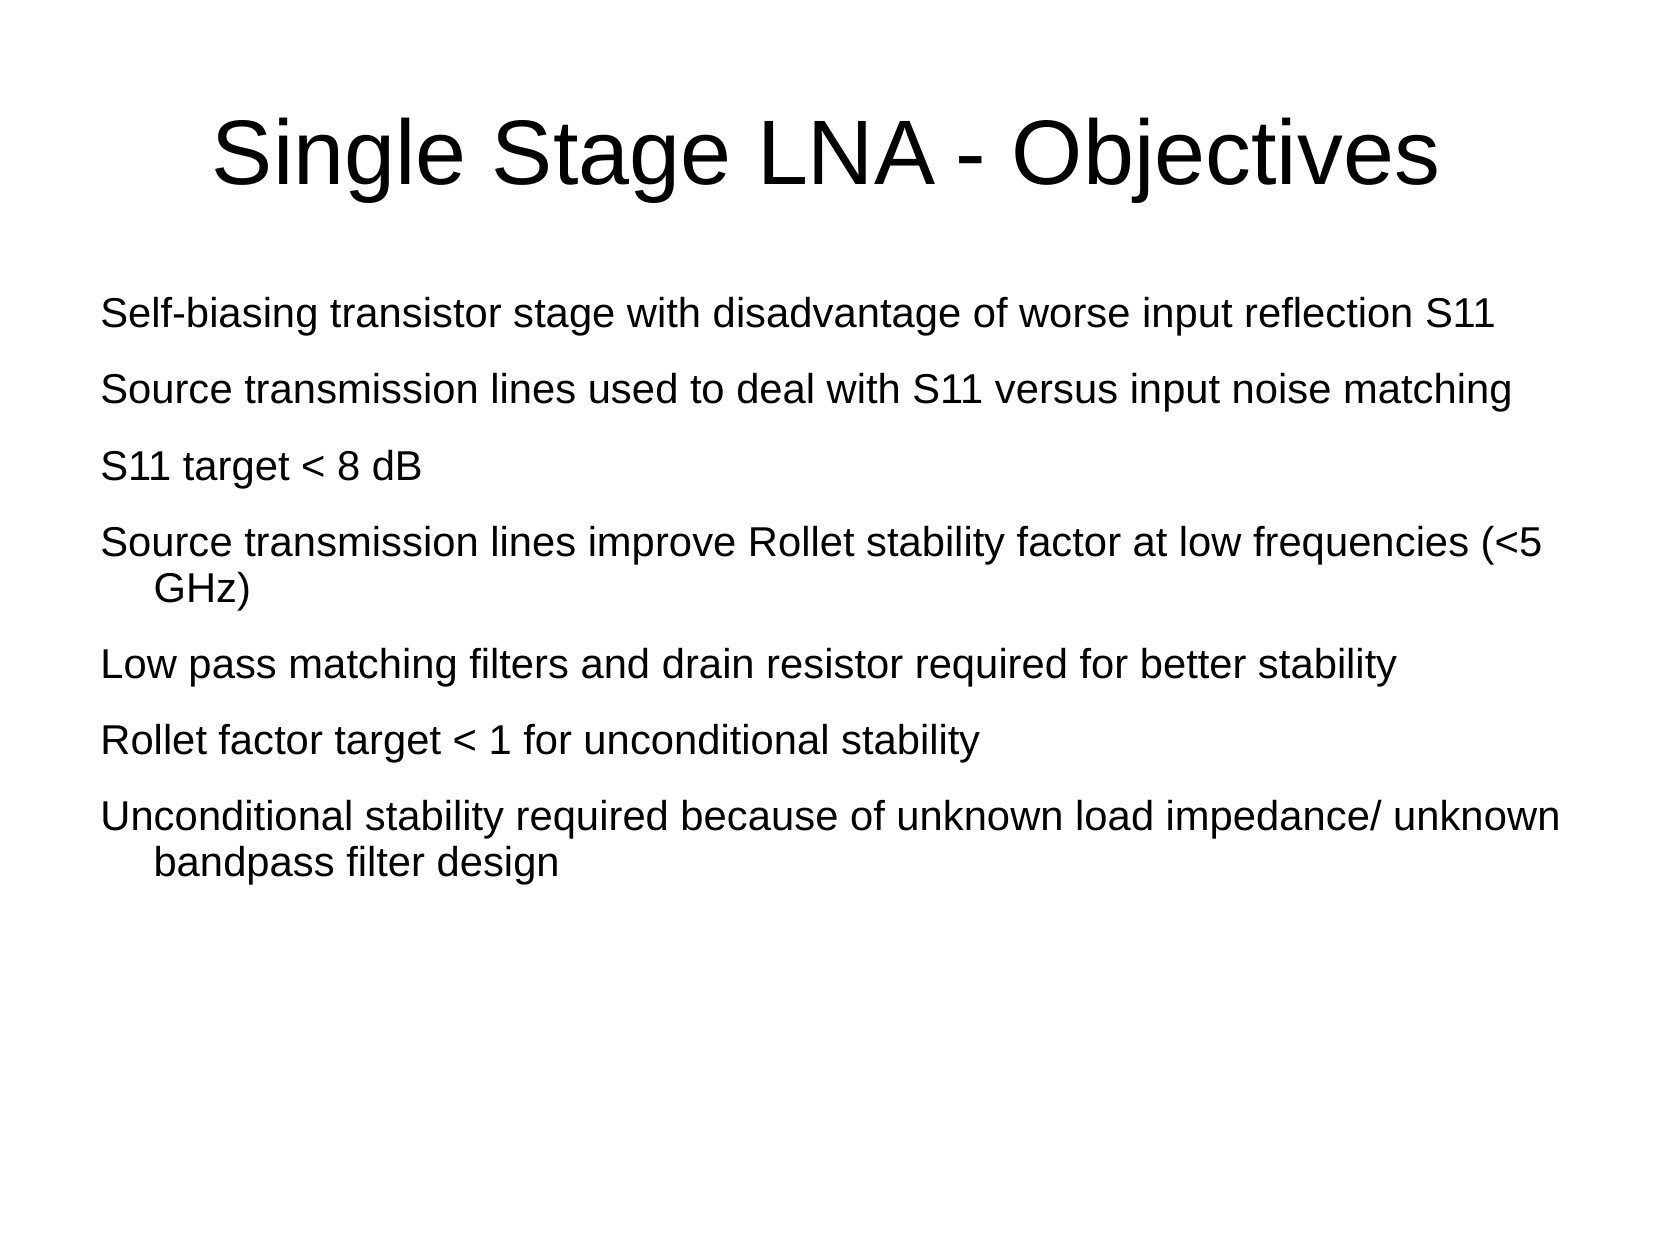

# Single Stage LNA - Objectives
Self-biasing transistor stage with disadvantage of worse input reflection S11
Source transmission lines used to deal with S11 versus input noise matching
S11 target < 8 dB
Source transmission lines improve Rollet stability factor at low frequencies (<5 GHz)
Low pass matching filters and drain resistor required for better stability
Rollet factor target < 1 for unconditional stability
Unconditional stability required because of unknown load impedance/ unknown bandpass filter design